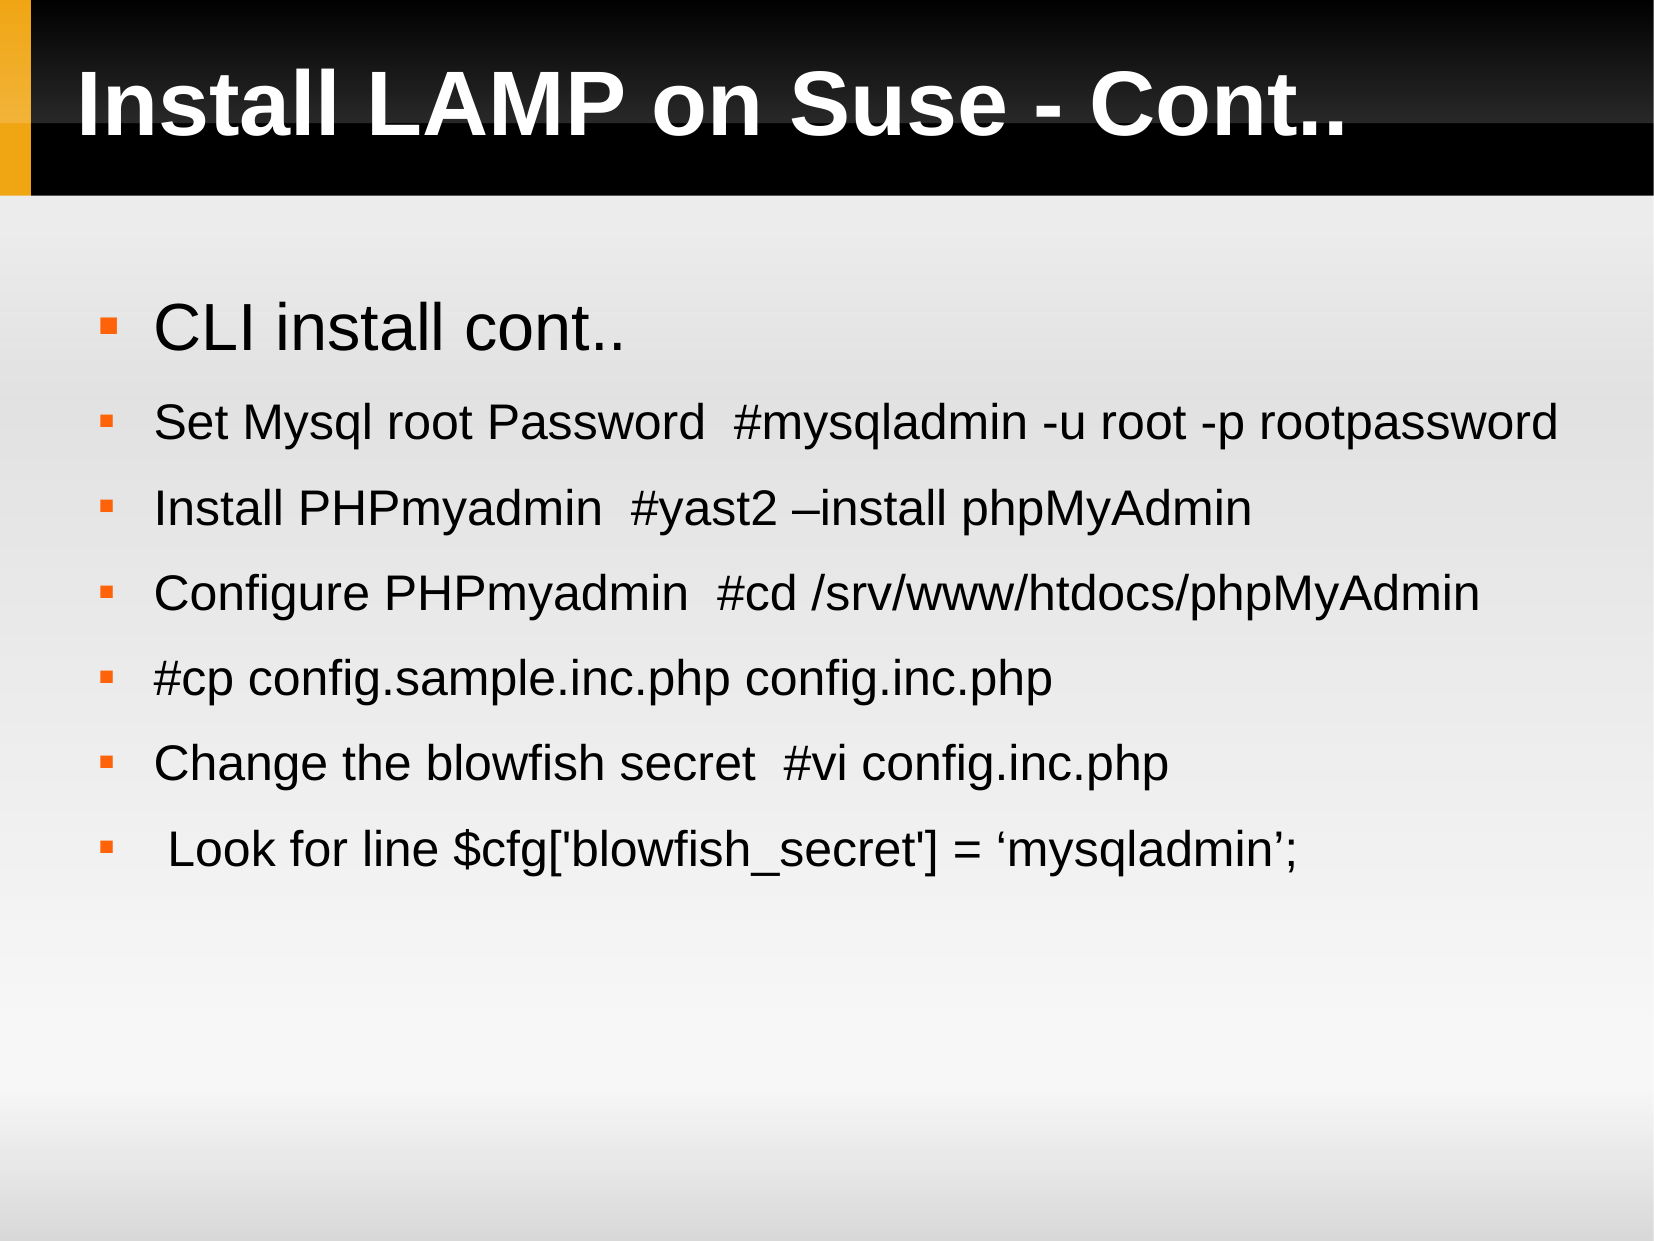

# Install LAMP on Suse - Cont..
CLI install cont..
Set Mysql root Password #mysqladmin -u root -p rootpassword
Install PHPmyadmin #yast2 –install phpMyAdmin
Configure PHPmyadmin #cd /srv/www/htdocs/phpMyAdmin
#cp config.sample.inc.php config.inc.php
Change the blowfish secret #vi config.inc.php
 Look for line $cfg['blowfish_secret'] = ‘mysqladmin’;